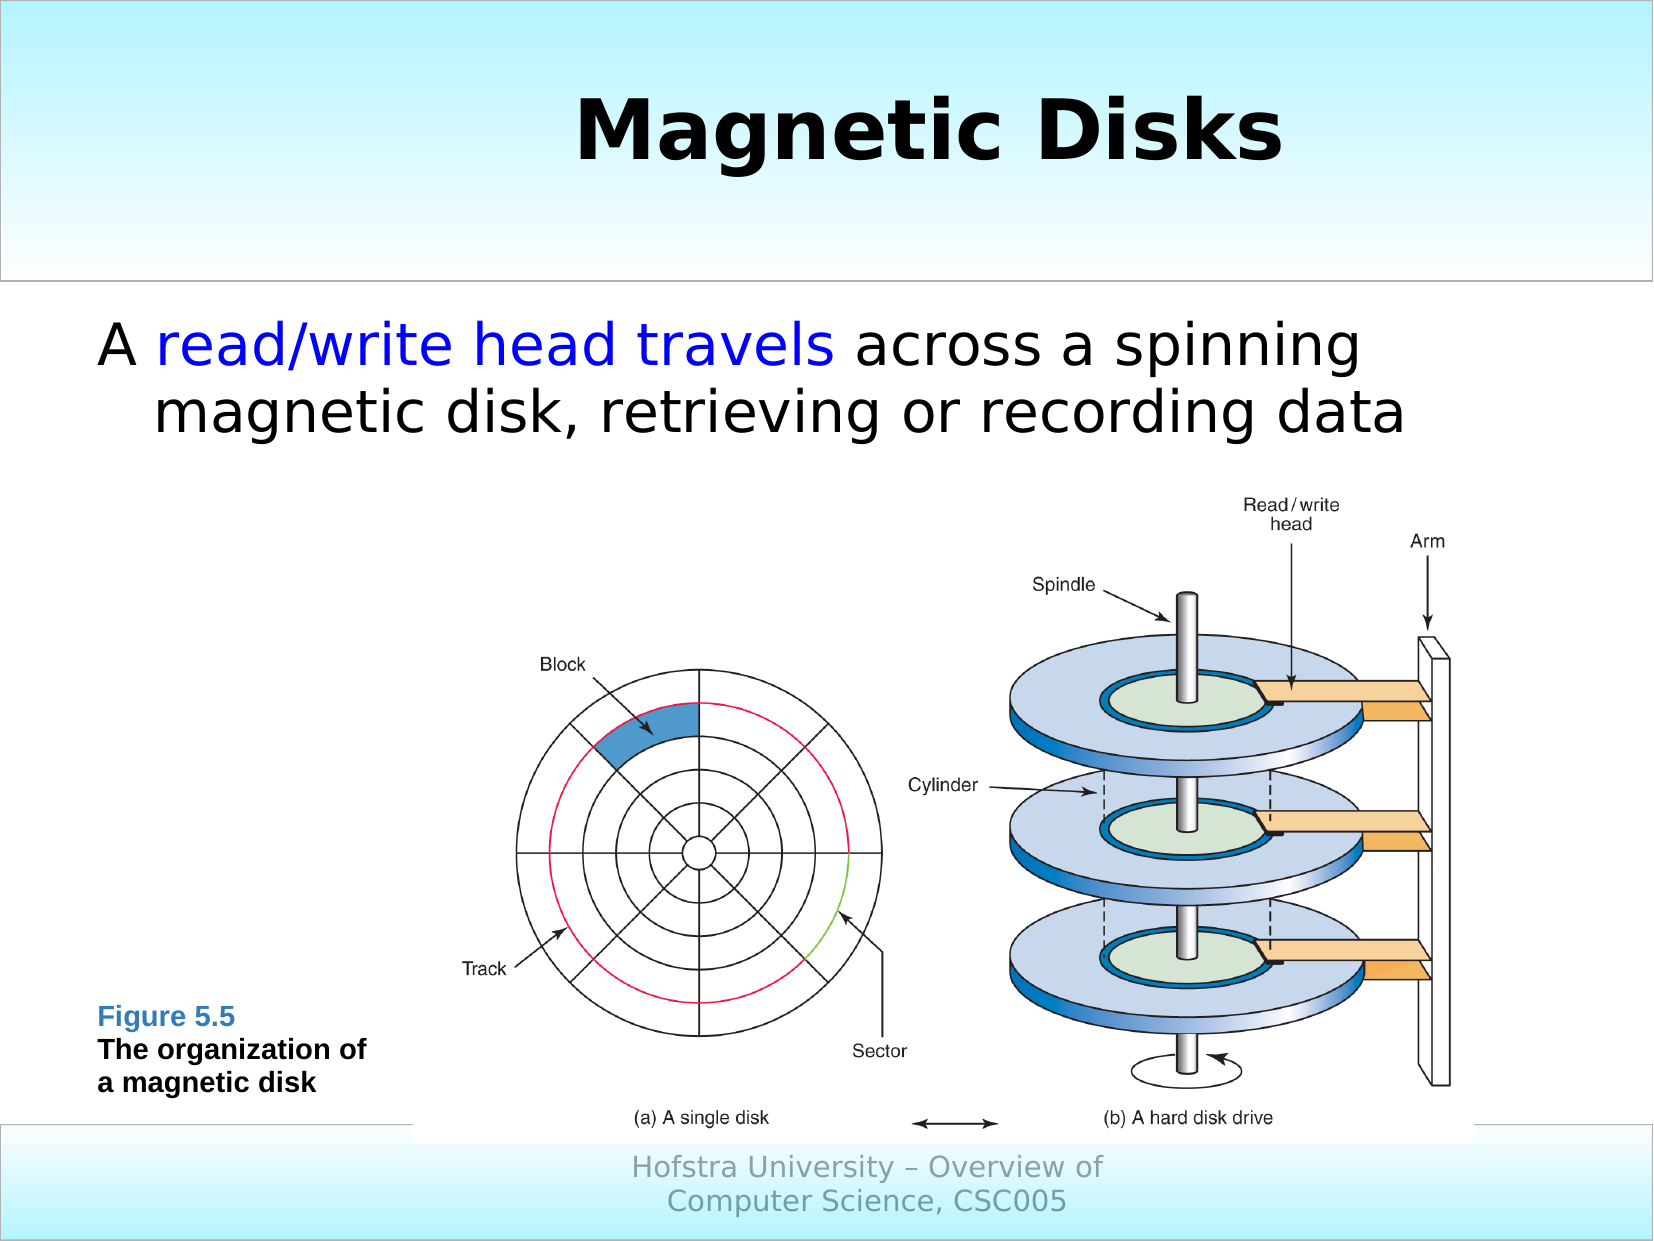

# Magnetic Disks
A read/write head travels across a spinning magnetic disk, retrieving or recording data
Figure 5.5
The organization of a magnetic disk